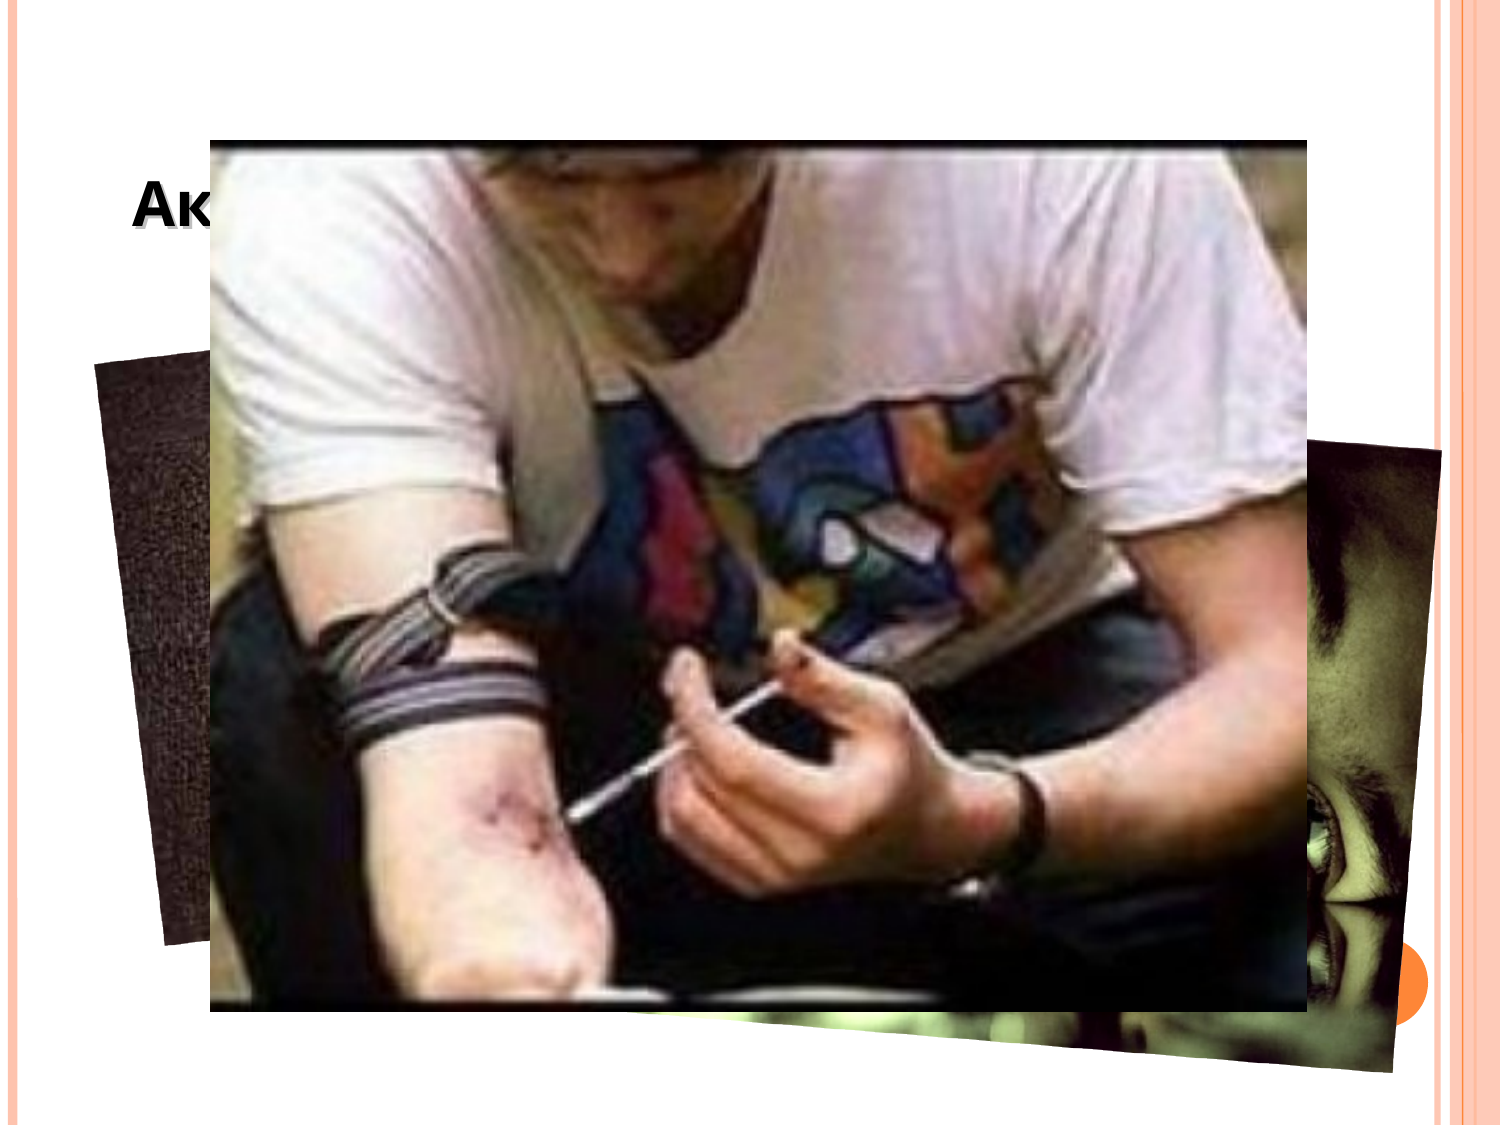

# Актуальность темы исследования.
В настоящее время употребление наркотических средств приобрело характер глобальной проблемы. По оценкам ООН, в 2001 году в мире насчитывалось 200 миллионов человек, употребляющих наркотики